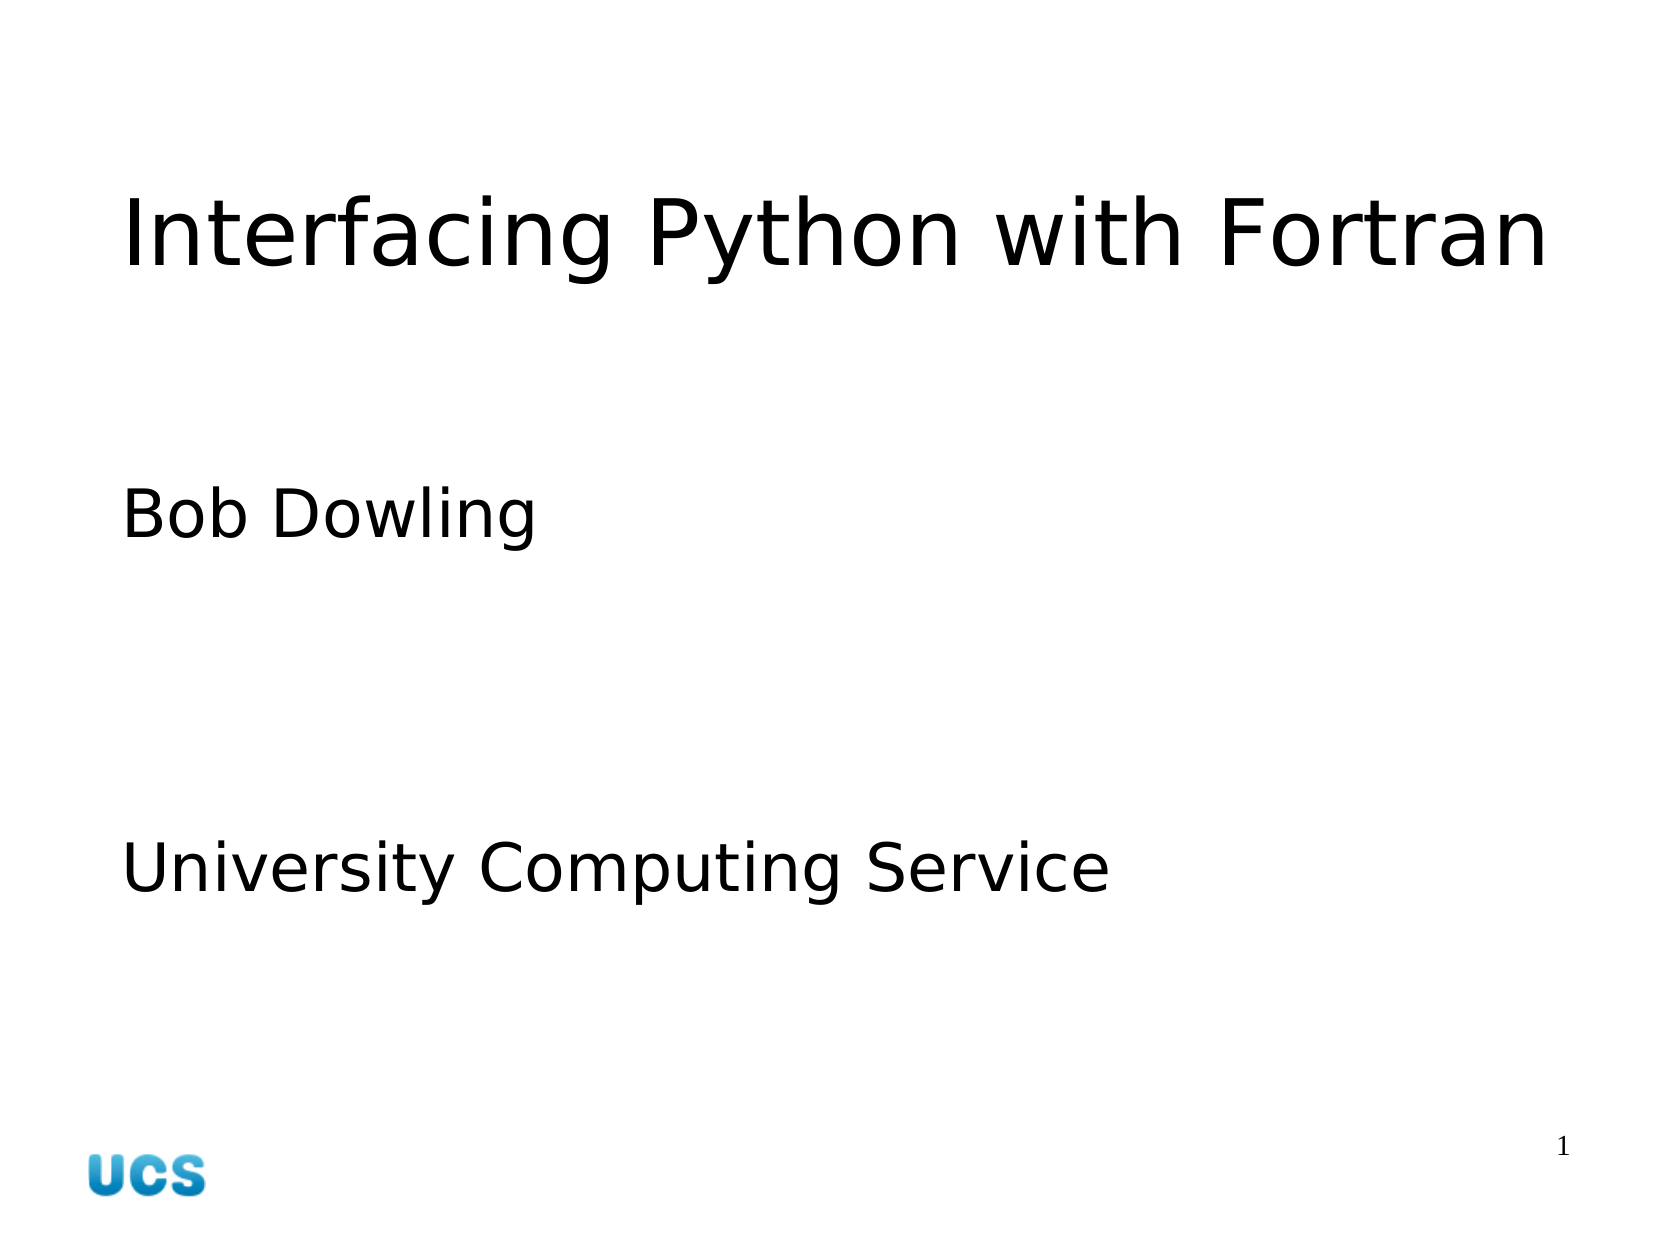

Interfacing Python with Fortran
Bob Dowling
University Computing Service
1